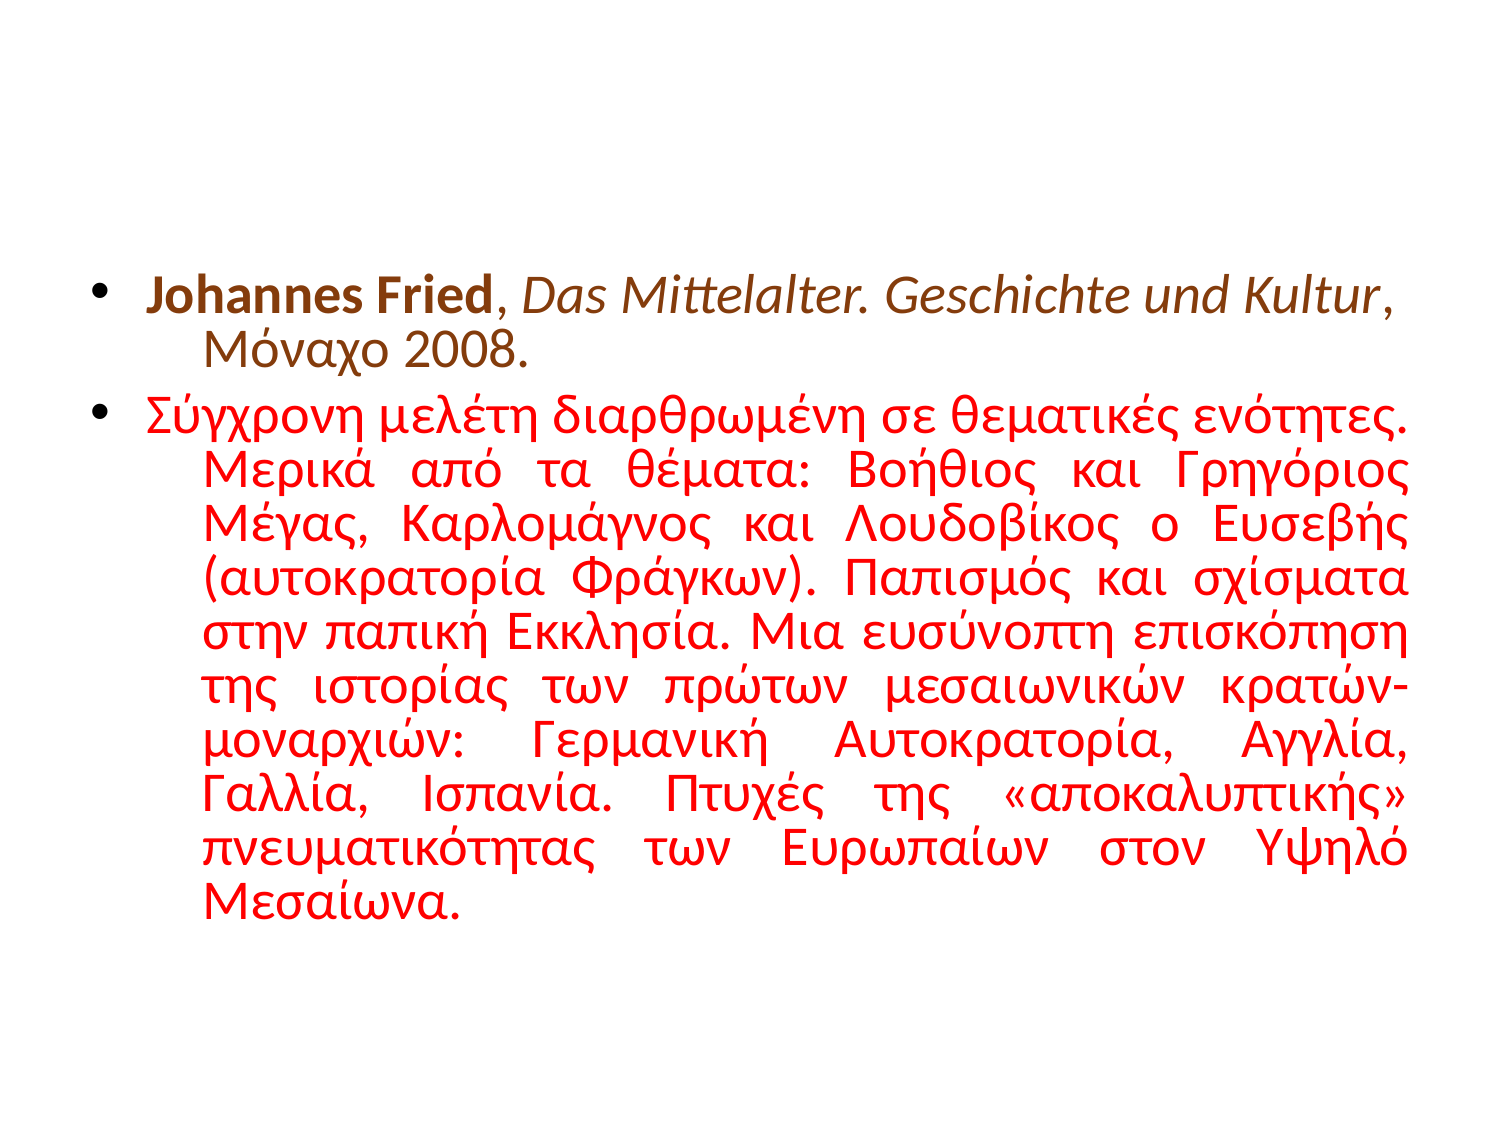

#
Johannes Fried, Das Mittelalter. Geschichte und Kultur, Μόναχο 2008.
Σύγχρονη μελέτη διαρθρωμένη σε θεματικές ενότητες. Μερικά από τα θέματα: Βοήθιος και Γρηγόριος Μέγας, Καρλομάγνος και Λουδοβίκος ο Ευσεβής (αυτοκρατορία Φράγκων). Παπισμός και σχίσματα στην παπική Εκκλησία. Μια ευσύνοπτη επισκόπηση της ιστορίας των πρώτων μεσαιωνικών κρατών-μοναρχιών: Γερμανική Αυτοκρατορία, Αγγλία, Γαλλία, Ισπανία. Πτυχές της «αποκαλυπτικής» πνευματικότητας των Ευρωπαίων στον Υψηλό Μεσαίωνα.